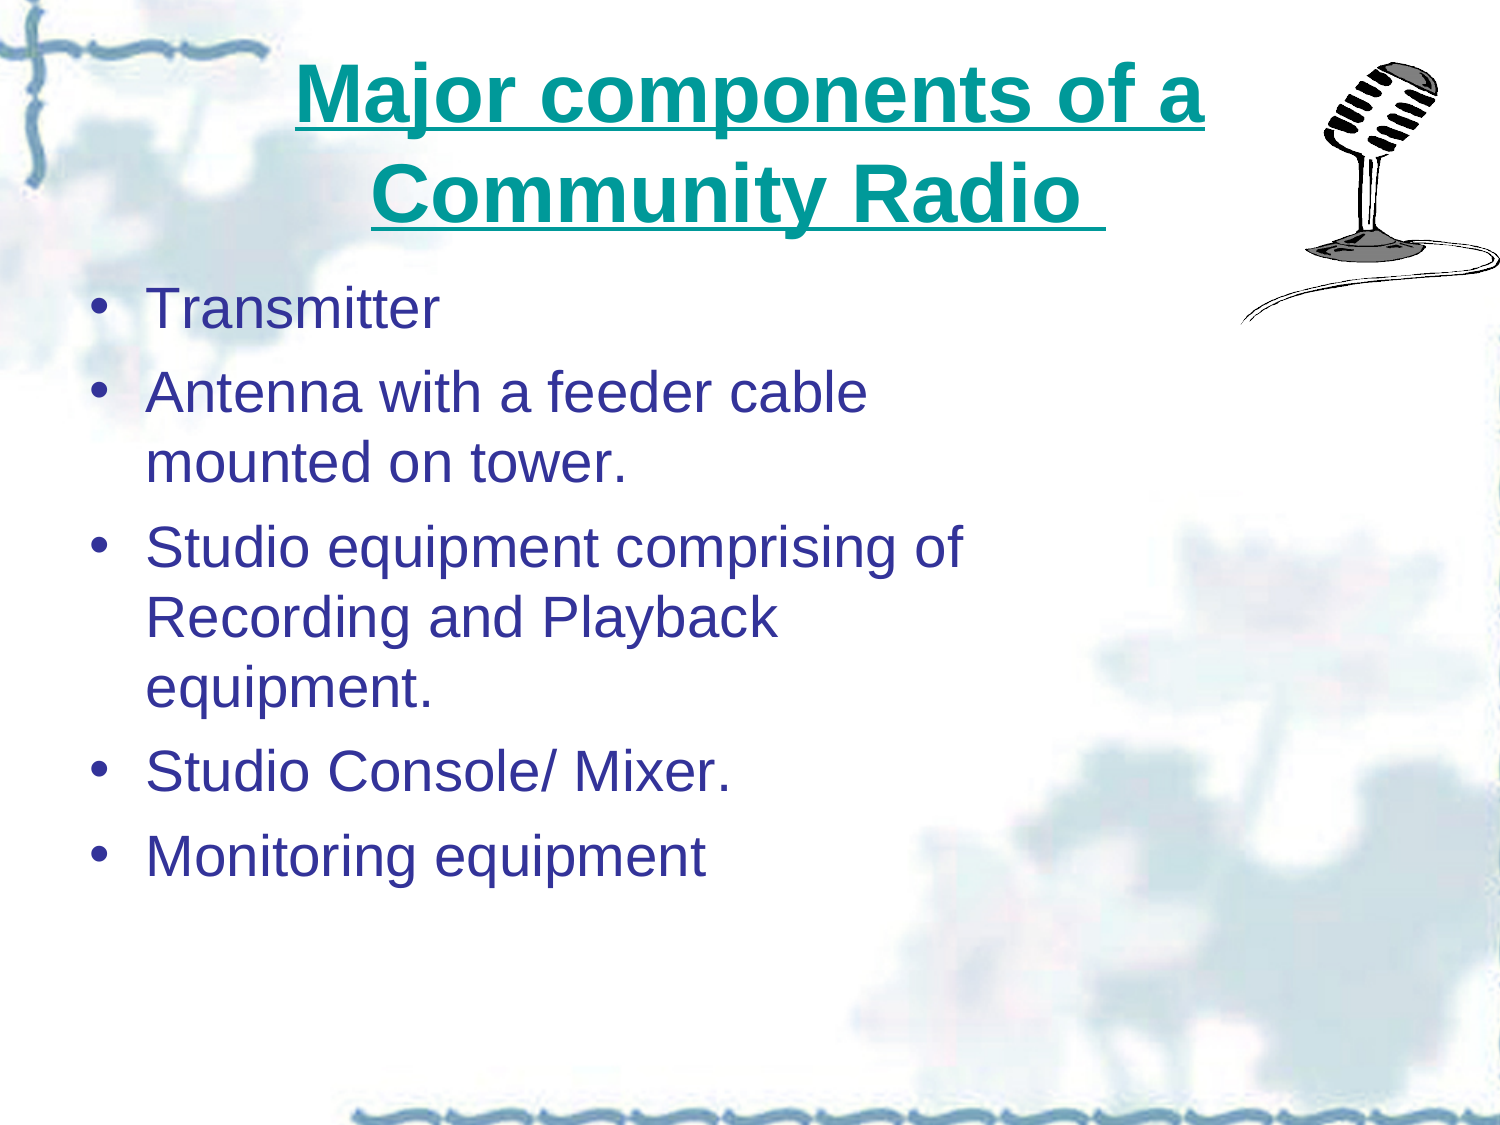

# Major components of a Community Radio
Transmitter
Antenna with a feeder cable mounted on tower.
Studio equipment comprising of Recording and Playback equipment.
Studio Console/ Mixer.
Monitoring equipment